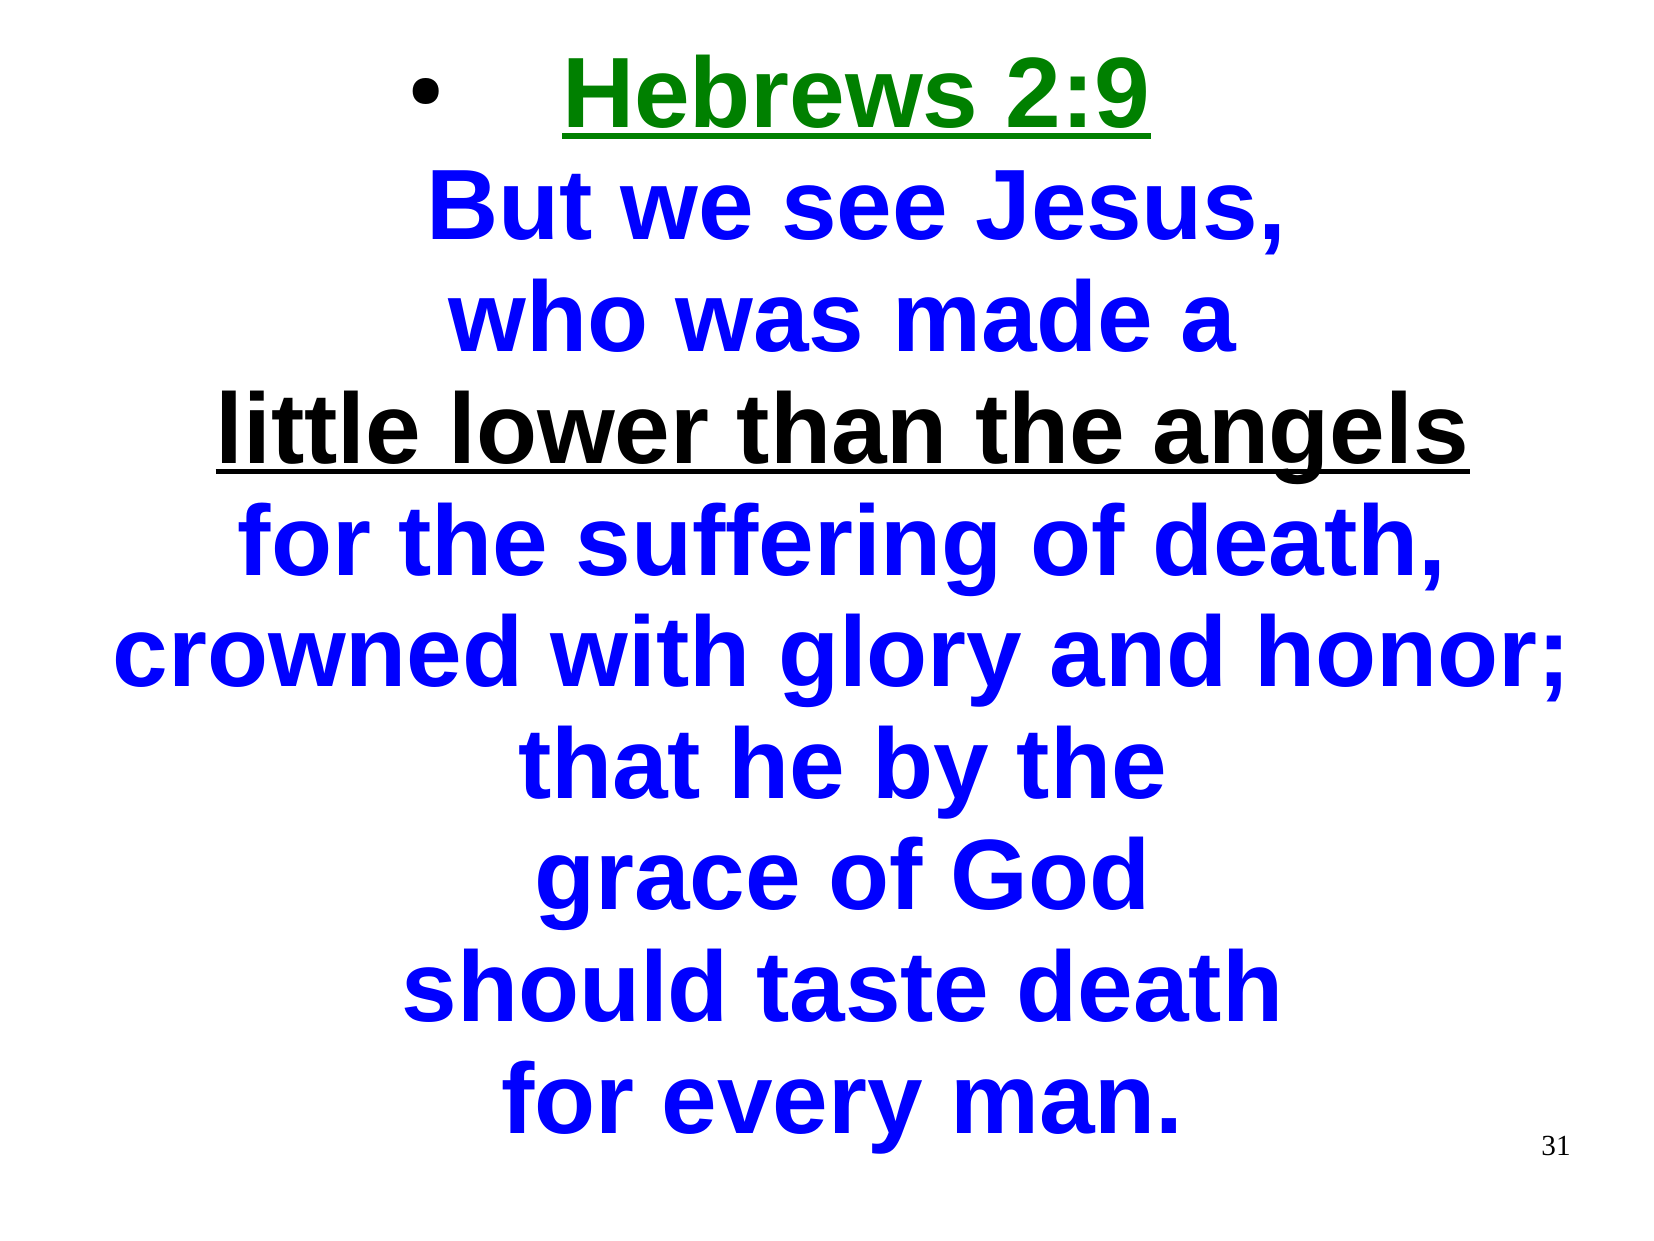

# Hebrews 2:9  But we see Jesus, who was made a little lower than the angels for the suffering of death, crowned with glory and honor; that he by the grace of God should taste death for every man.
31